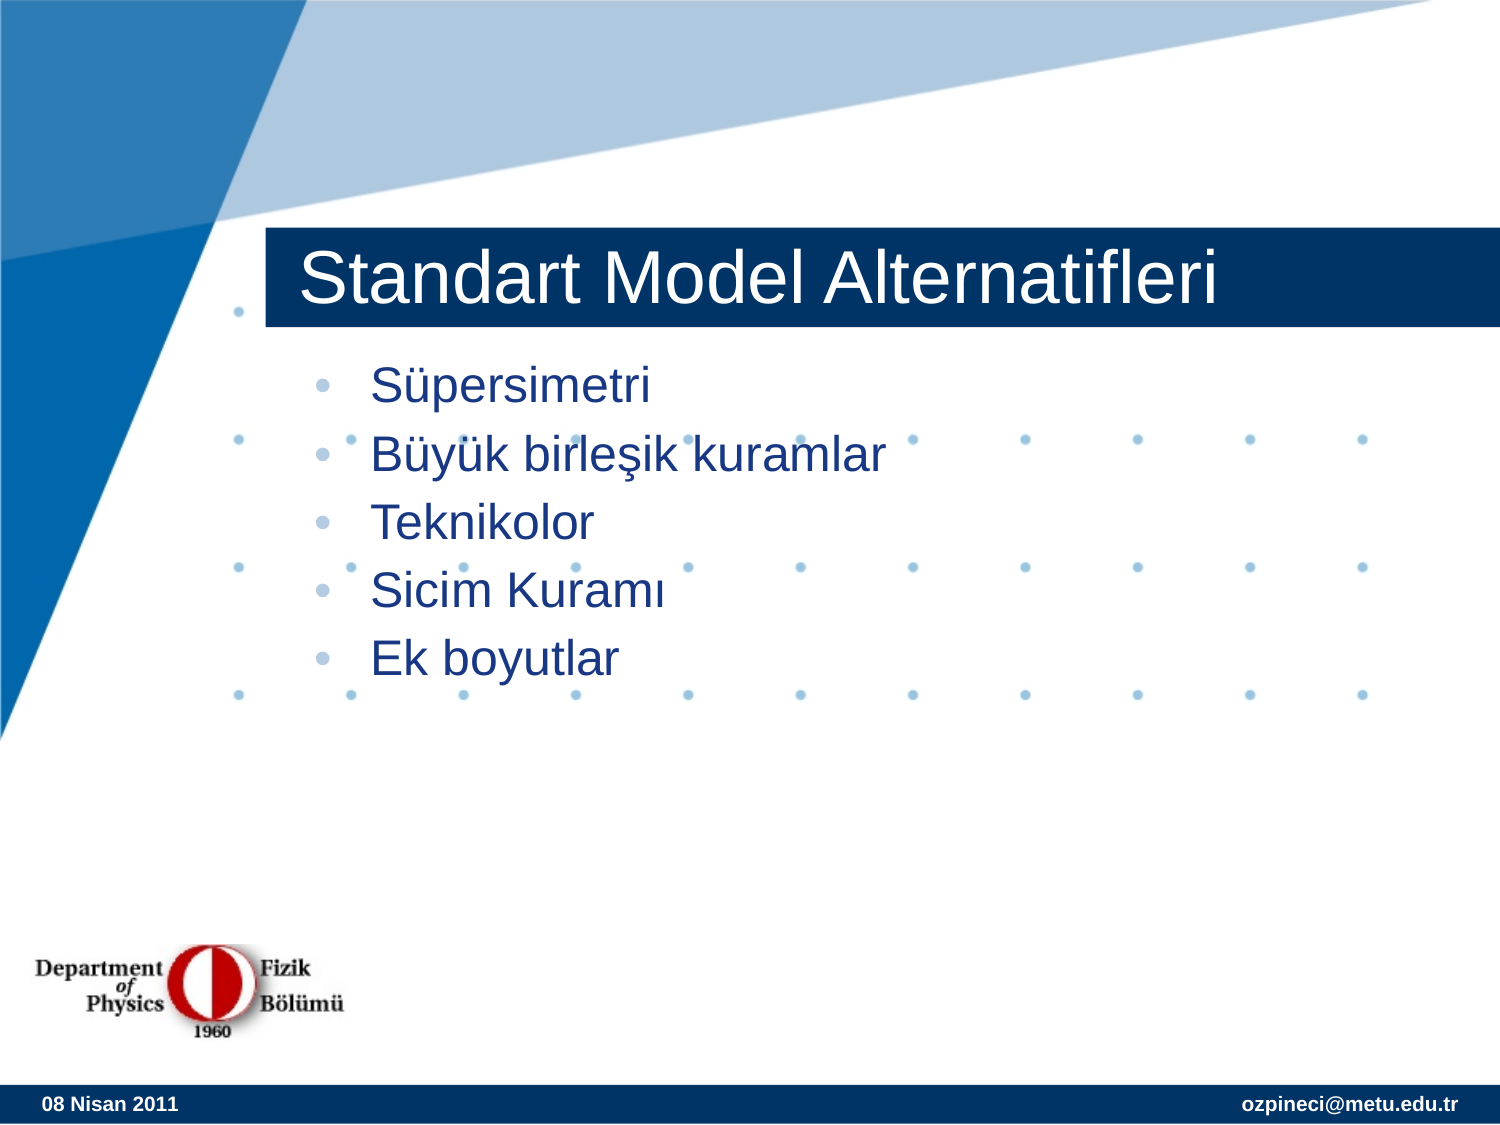

# Standart Model Alternatifleri
Süpersimetri
Büyük birleşik kuramlar
Teknikolor
Sicim Kuramı
Ek boyutlar